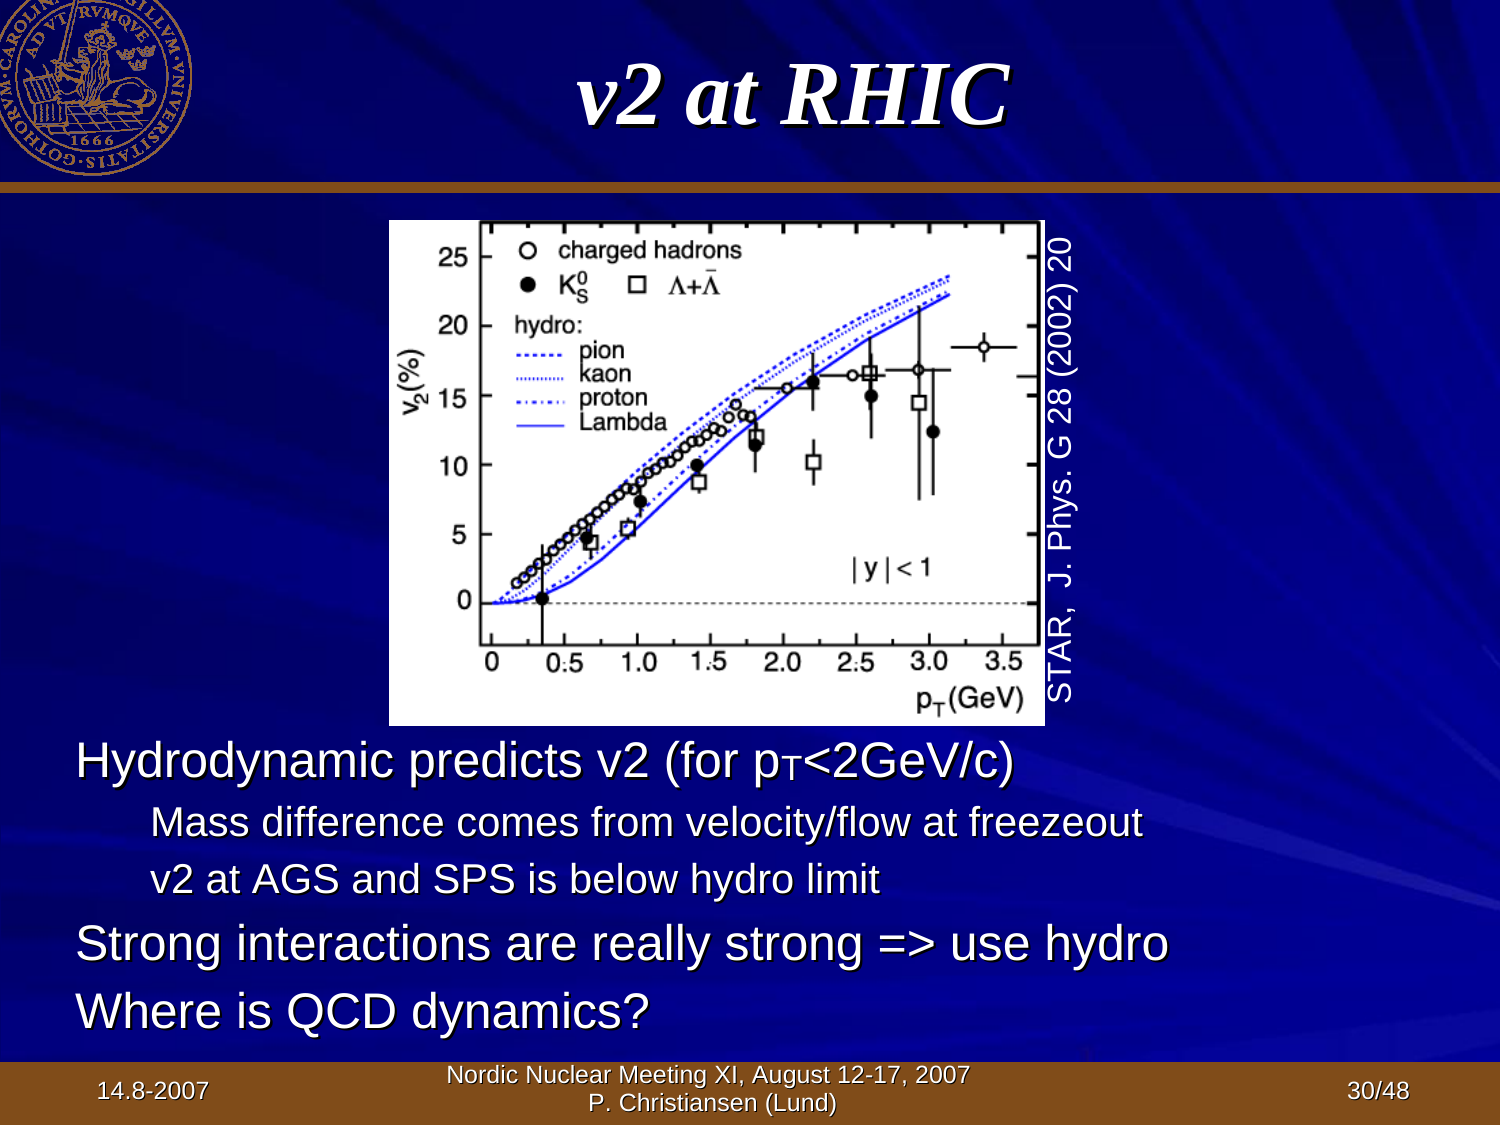

# v2 at RHIC
STAR, J. Phys. G 28 (2002) 20
Hydrodynamic predicts v2 (for pT<2GeV/c)
Mass difference comes from velocity/flow at freezeout
v2 at AGS and SPS is below hydro limit
Strong interactions are really strong => use hydro
Where is QCD dynamics?
30